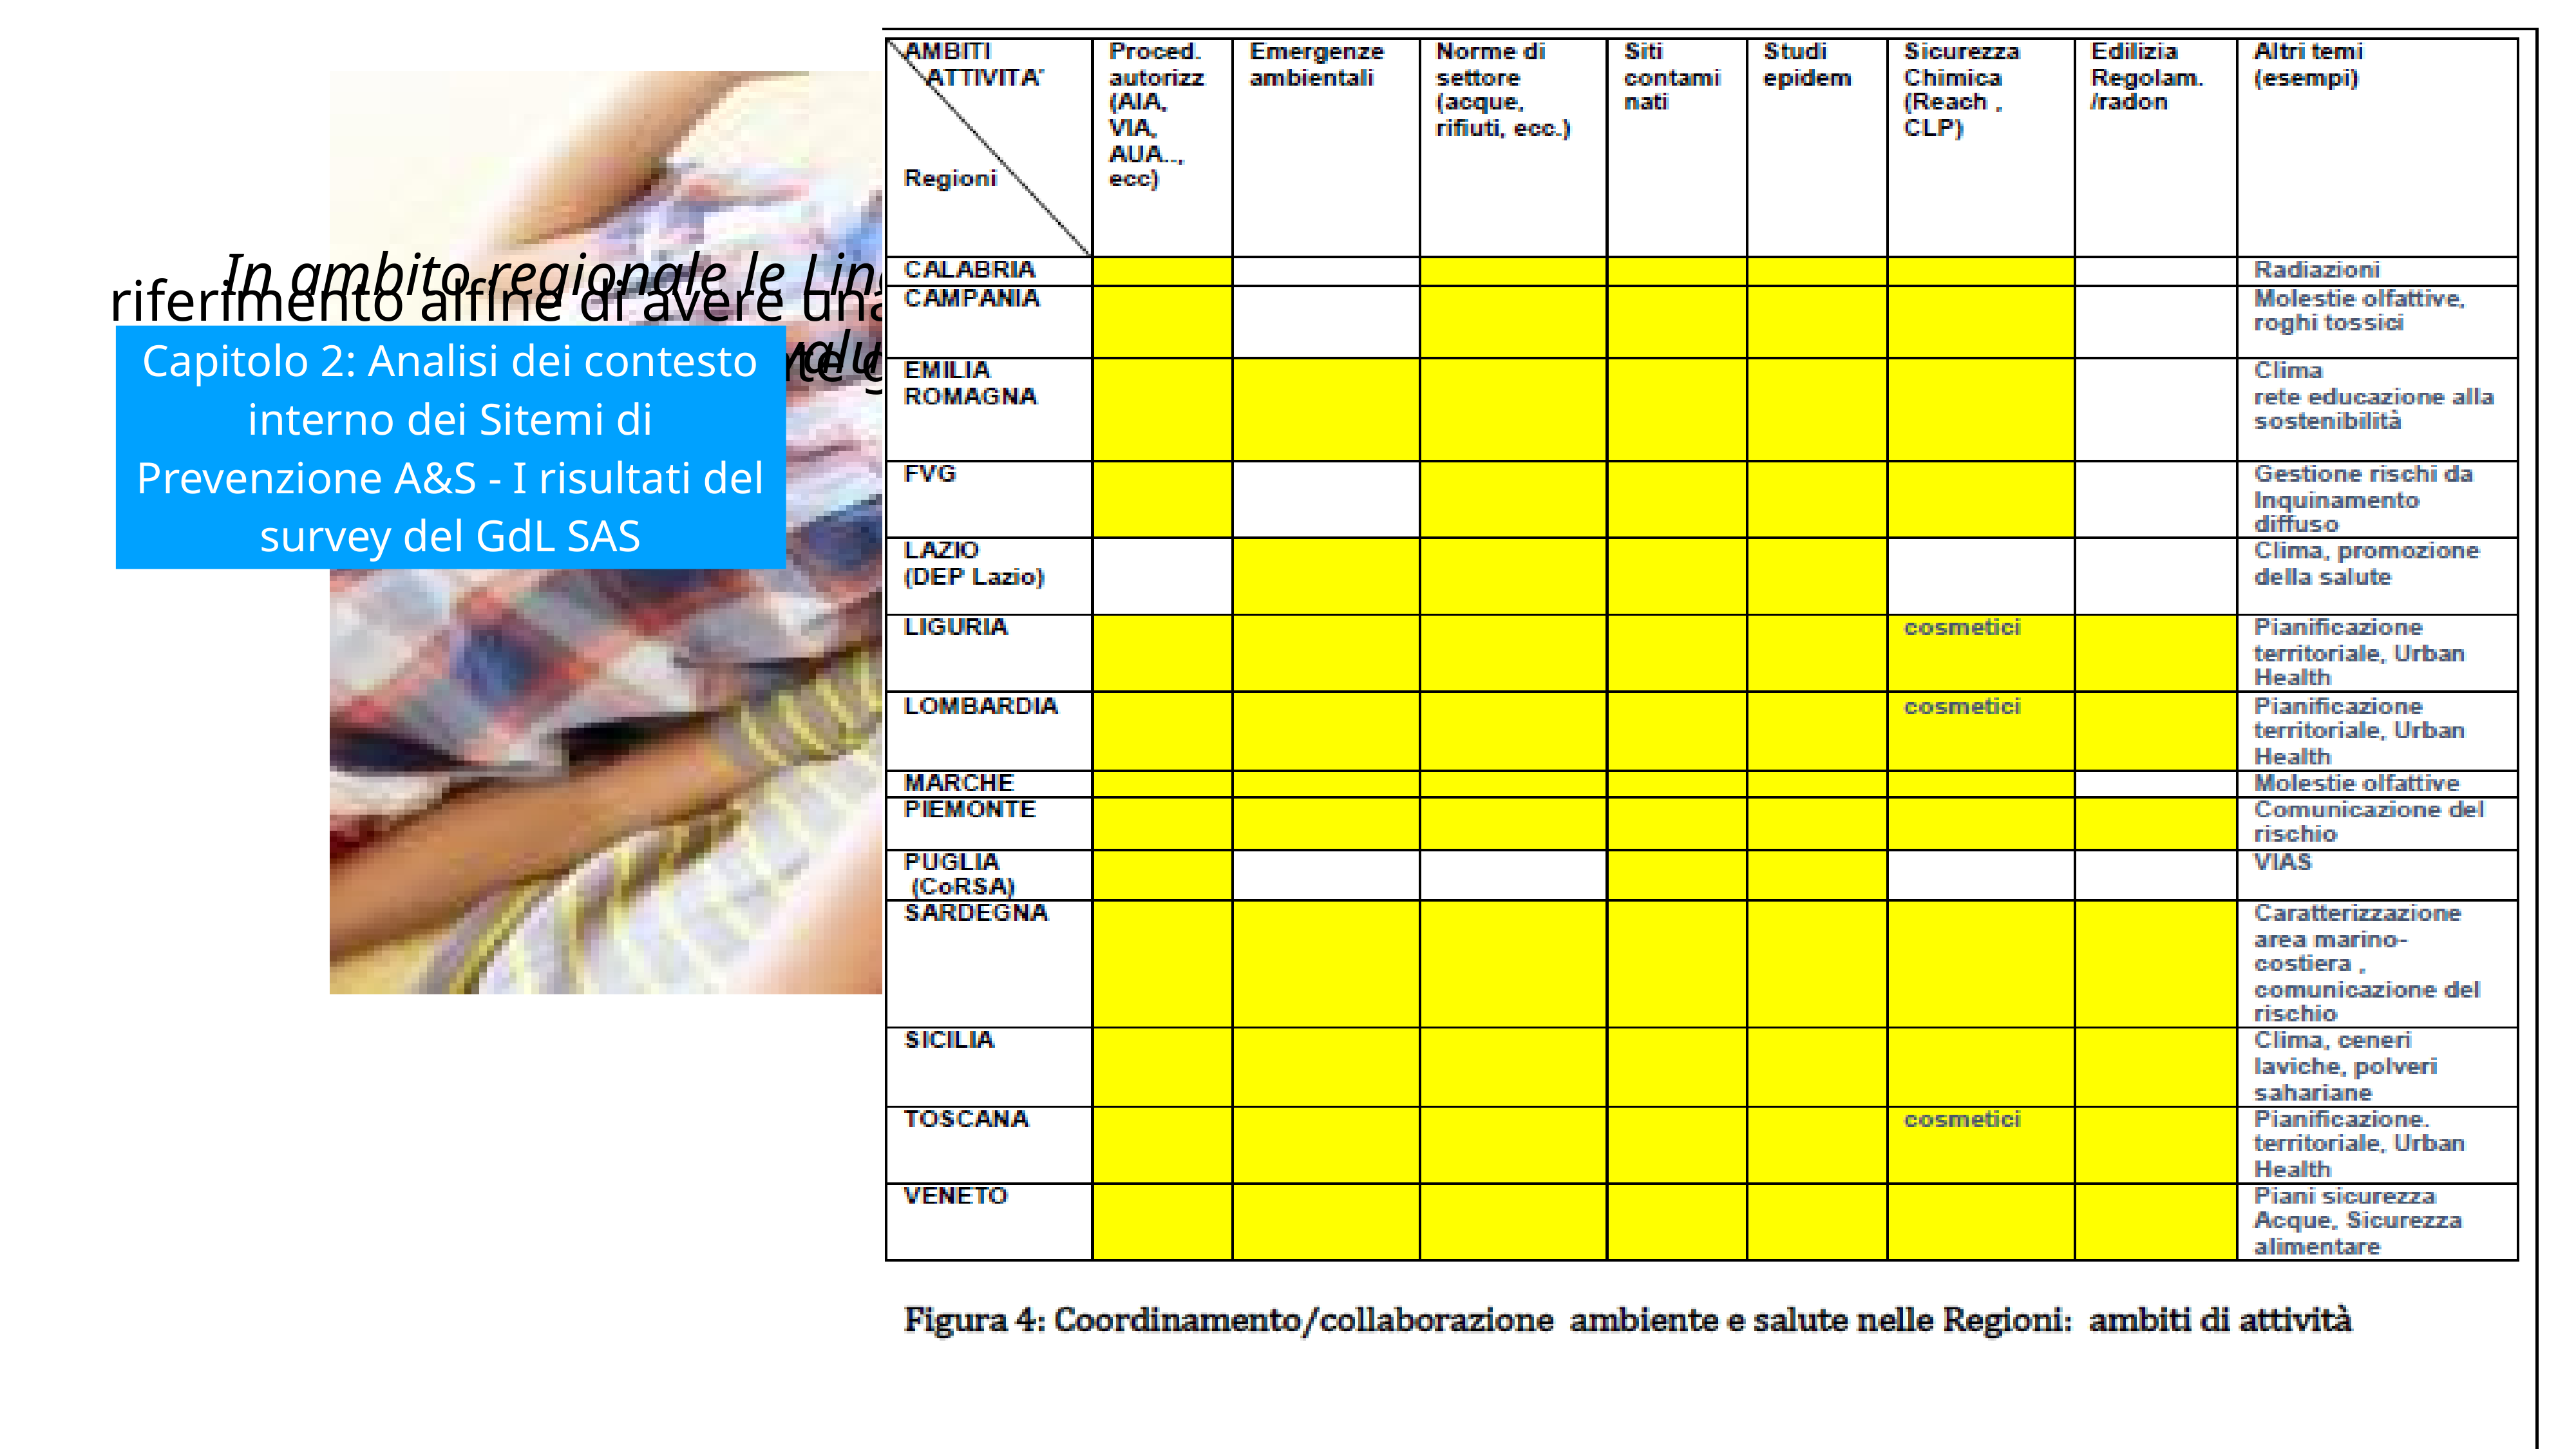

modello di
riferimento alfine di avere una metodologia uniforme a livello nazionale per poter valutare
congruamente gli impatti che il progetto può avere sulla salute.
In ambito regionale le Linee guida sulla VIS possono rappresentare un modello di riferimento per poter valutare gli impatti che un progetto può avere sulla salute.
Capitolo 2: Analisi dei contesto interno dei Sitemi di Prevenzione A&S - I risultati del survey del GdL SAS